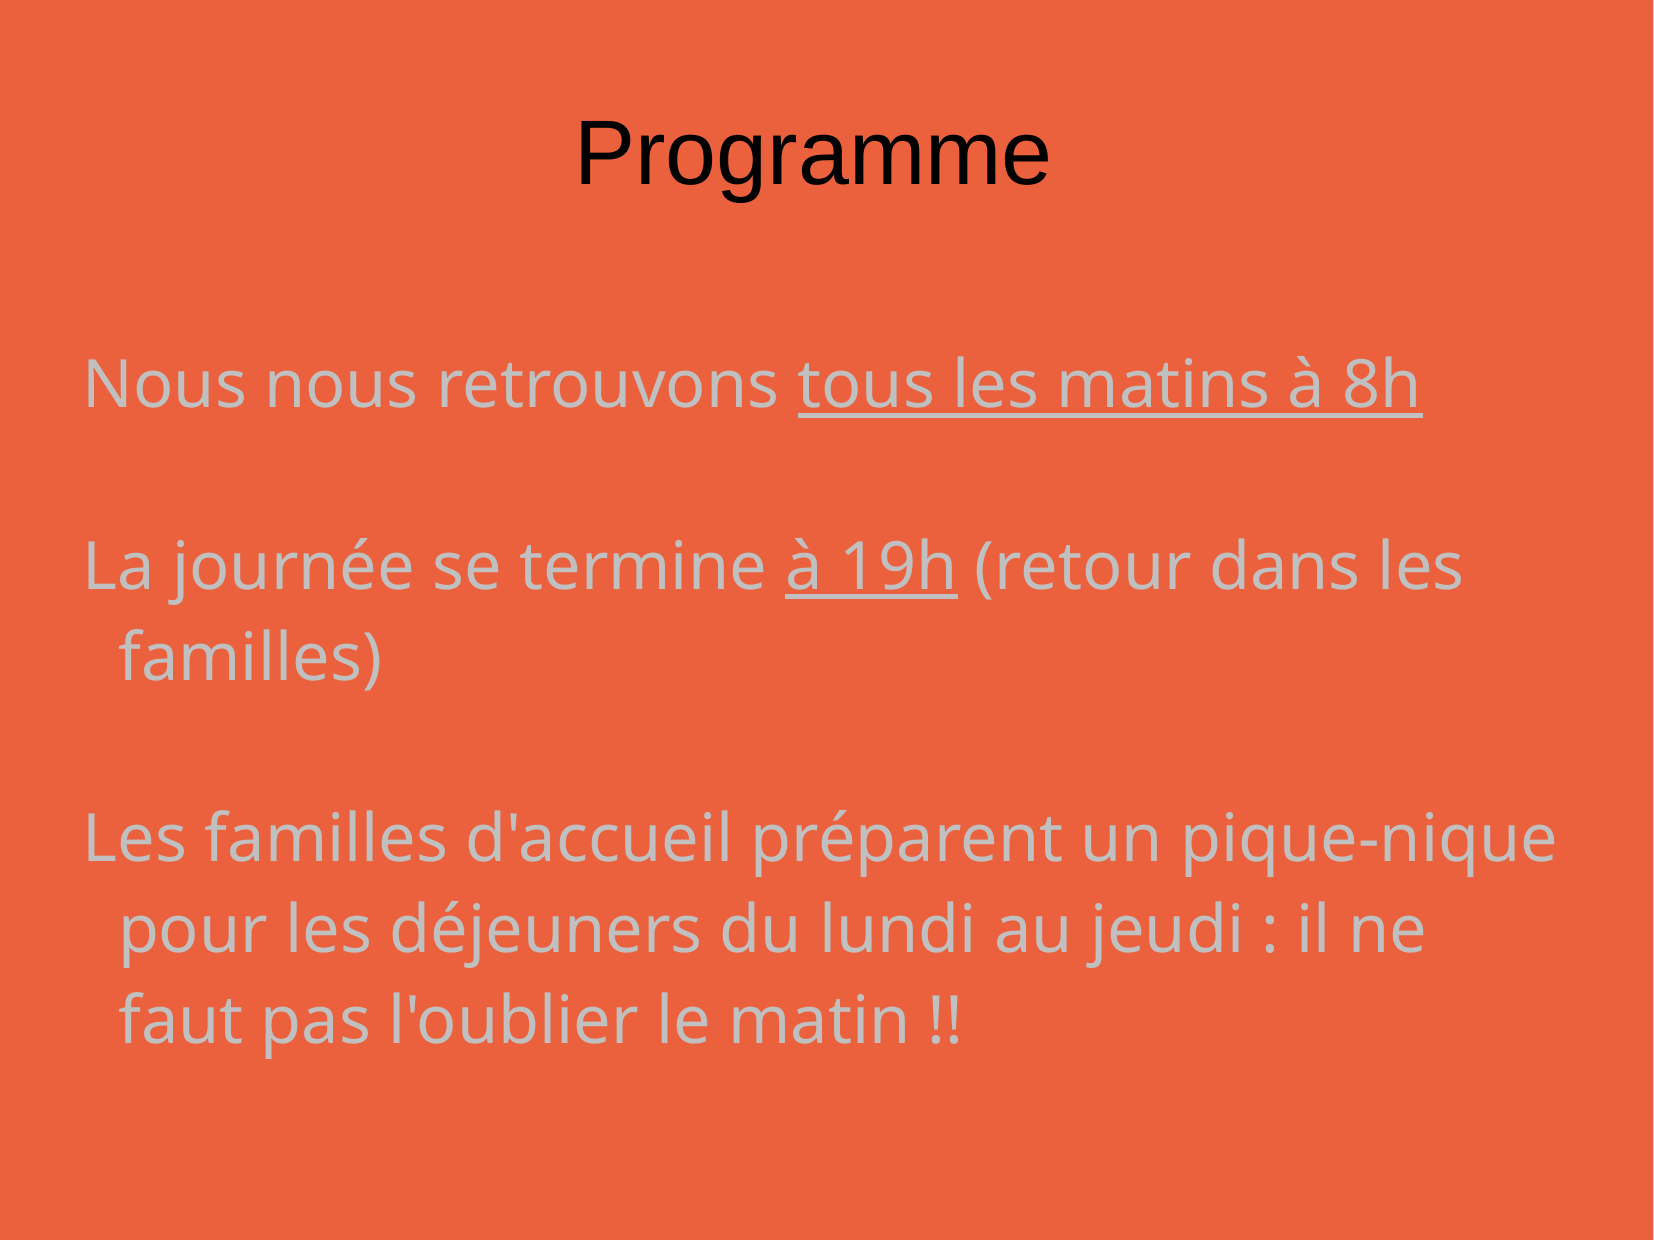

# Programme
Nous nous retrouvons tous les matins à 8h
La journée se termine à 19h (retour dans les familles)
Les familles d'accueil préparent un pique-nique pour les déjeuners du lundi au jeudi : il ne faut pas l'oublier le matin !!